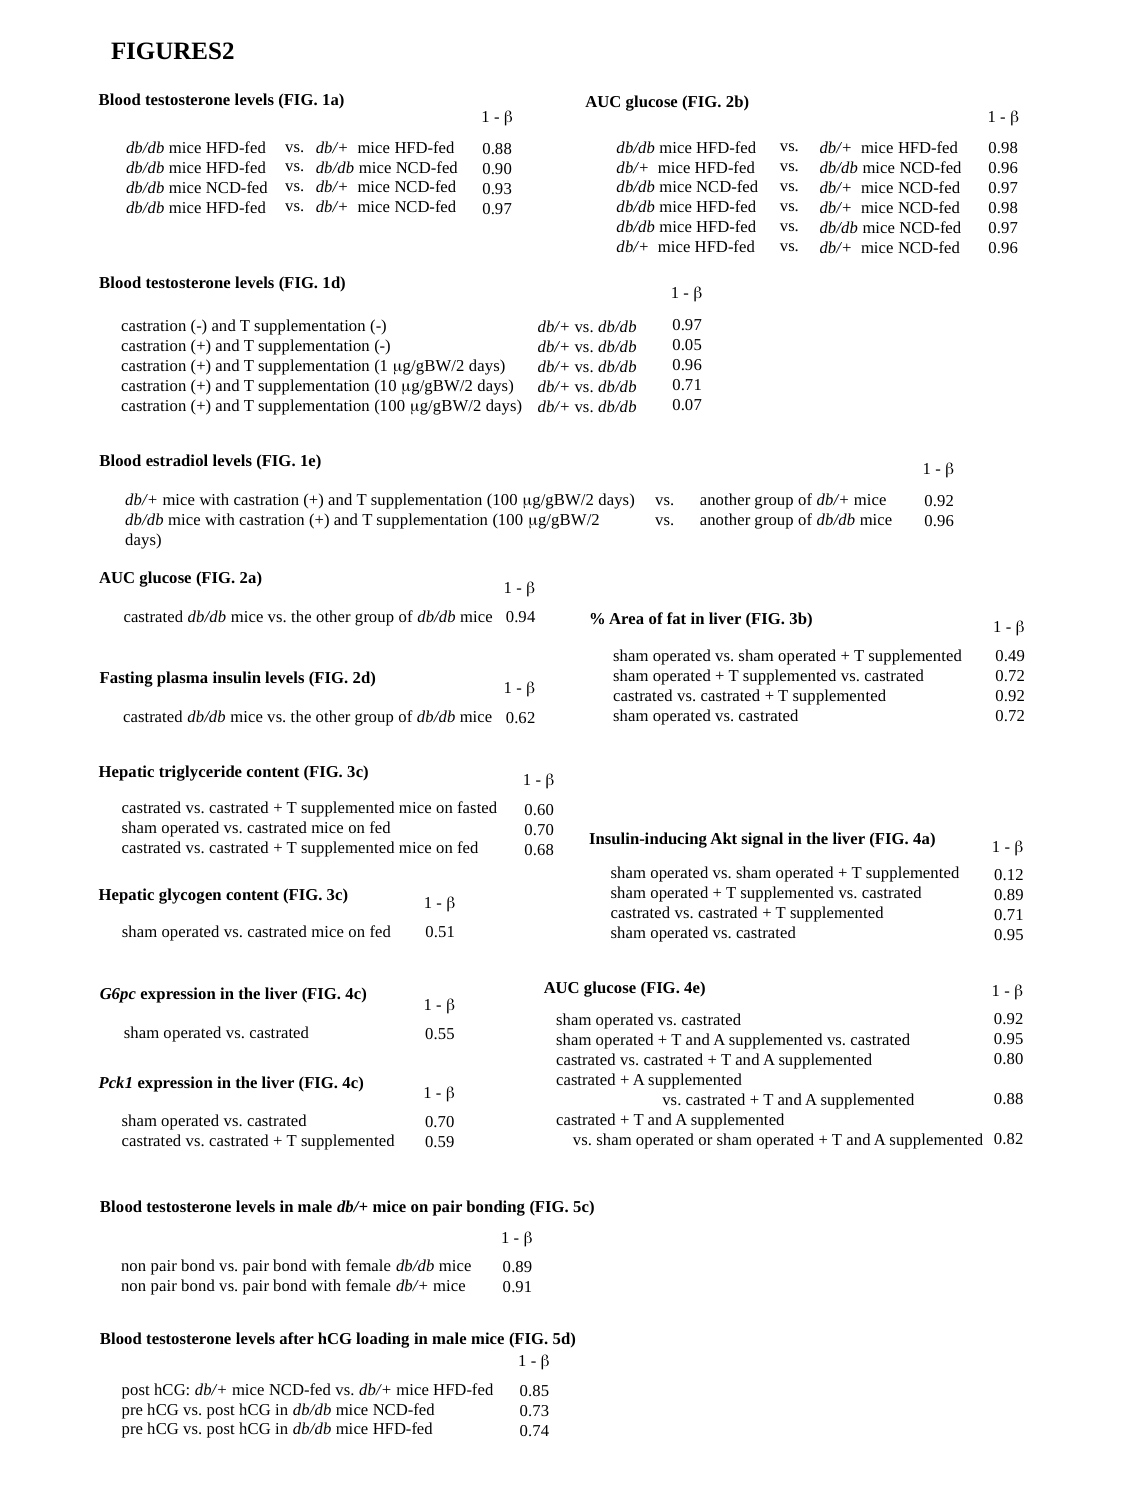

FIGURES2
Blood testosterone levels (FIG. 1a)
AUC glucose (FIG. 2b)
1 - b
1 - b
vs.
vs.
vs.
vs.
vs.
vs.
vs.
vs.
vs.
vs.
db/+ mice HFD-fed
db/db mice NCD-fed
db/+ mice NCD-fed
db/+ mice NCD-fed
db/db mice HFD-fed
db/+ mice HFD-fed
db/db mice NCD-fed
db/db mice HFD-fed
db/db mice HFD-fed
db/+ mice HFD-fed
db/+ mice HFD-fed
db/db mice NCD-fed
db/+ mice NCD-fed
db/+ mice NCD-fed
db/db mice NCD-fed
db/+ mice NCD-fed
db/db mice HFD-fed
db/db mice HFD-fed
db/db mice NCD-fed
db/db mice HFD-fed
0.98
0.96
0.97
0.98
0.97
0.96
0.88
0.90
0.93
0.97
Blood testosterone levels (FIG. 1d)
1 - b
0.97
0.05
0.96
0.71
0.07
castration (-) and T supplementation (-)
castration (+) and T supplementation (-)
castration (+) and T supplementation (1 mg/gBW/2 days)
castration (+) and T supplementation (10 mg/gBW/2 days)
castration (+) and T supplementation (100 mg/gBW/2 days)
db/+ vs. db/db
db/+ vs. db/db
db/+ vs. db/db
db/+ vs. db/db
db/+ vs. db/db
Blood estradiol levels (FIG. 1e)
1 - b
vs.
vs.
another group of db/+ mice
another group of db/db mice
db/+ mice with castration (+) and T supplementation (100 mg/gBW/2 days)
db/db mice with castration (+) and T supplementation (100 mg/gBW/2 days)
0.92
0.96
AUC glucose (FIG. 2a)
1 - b
castrated db/db mice vs. the other group of db/db mice
0.94
% Area of fat in liver (FIG. 3b)
1 - b
sham operated vs. sham operated + T supplemented
sham operated + T supplemented vs. castrated
castrated vs. castrated + T supplemented
sham operated vs. castrated
0.49
0.72
0.92
0.72
Fasting plasma insulin levels (FIG. 2d)
1 - b
castrated db/db mice vs. the other group of db/db mice
0.62
Hepatic triglyceride content (FIG. 3c)
1 - b
castrated vs. castrated + T supplemented mice on fasted
sham operated vs. castrated mice on fed
castrated vs. castrated + T supplemented mice on fed
0.60
0.70
0.68
Insulin-inducing Akt signal in the liver (FIG. 4a)
1 - b
sham operated vs. sham operated + T supplemented
sham operated + T supplemented vs. castrated
castrated vs. castrated + T supplemented
sham operated vs. castrated
0.12
0.89
0.71
0.95
Hepatic glycogen content (FIG. 3c)
1 - b
sham operated vs. castrated mice on fed
0.51
AUC glucose (FIG. 4e)
1 - b
G6pc expression in the liver (FIG. 4c)
1 - b
0.92
0.95
0.80
0.88
0.82
sham operated vs. castrated
sham operated + T and A supplemented vs. castrated
castrated vs. castrated + T and A supplemented
castrated + A supplemented
 vs. castrated + T and A supplemented
castrated + T and A supplemented
 vs. sham operated or sham operated + T and A supplemented
sham operated vs. castrated
0.55
Pck1 expression in the liver (FIG. 4c)
1 - b
sham operated vs. castrated
castrated vs. castrated + T supplemented
0.70
0.59
Blood testosterone levels in male db/+ mice on pair bonding (FIG. 5c)
1 - b
non pair bond vs. pair bond with female db/db mice
non pair bond vs. pair bond with female db/+ mice
0.89
0.91
Blood testosterone levels after hCG loading in male mice (FIG. 5d)
1 - b
post hCG: db/+ mice NCD-fed vs. db/+ mice HFD-fed
pre hCG vs. post hCG in db/db mice NCD-fed
pre hCG vs. post hCG in db/db mice HFD-fed
0.85
0.73
0.74